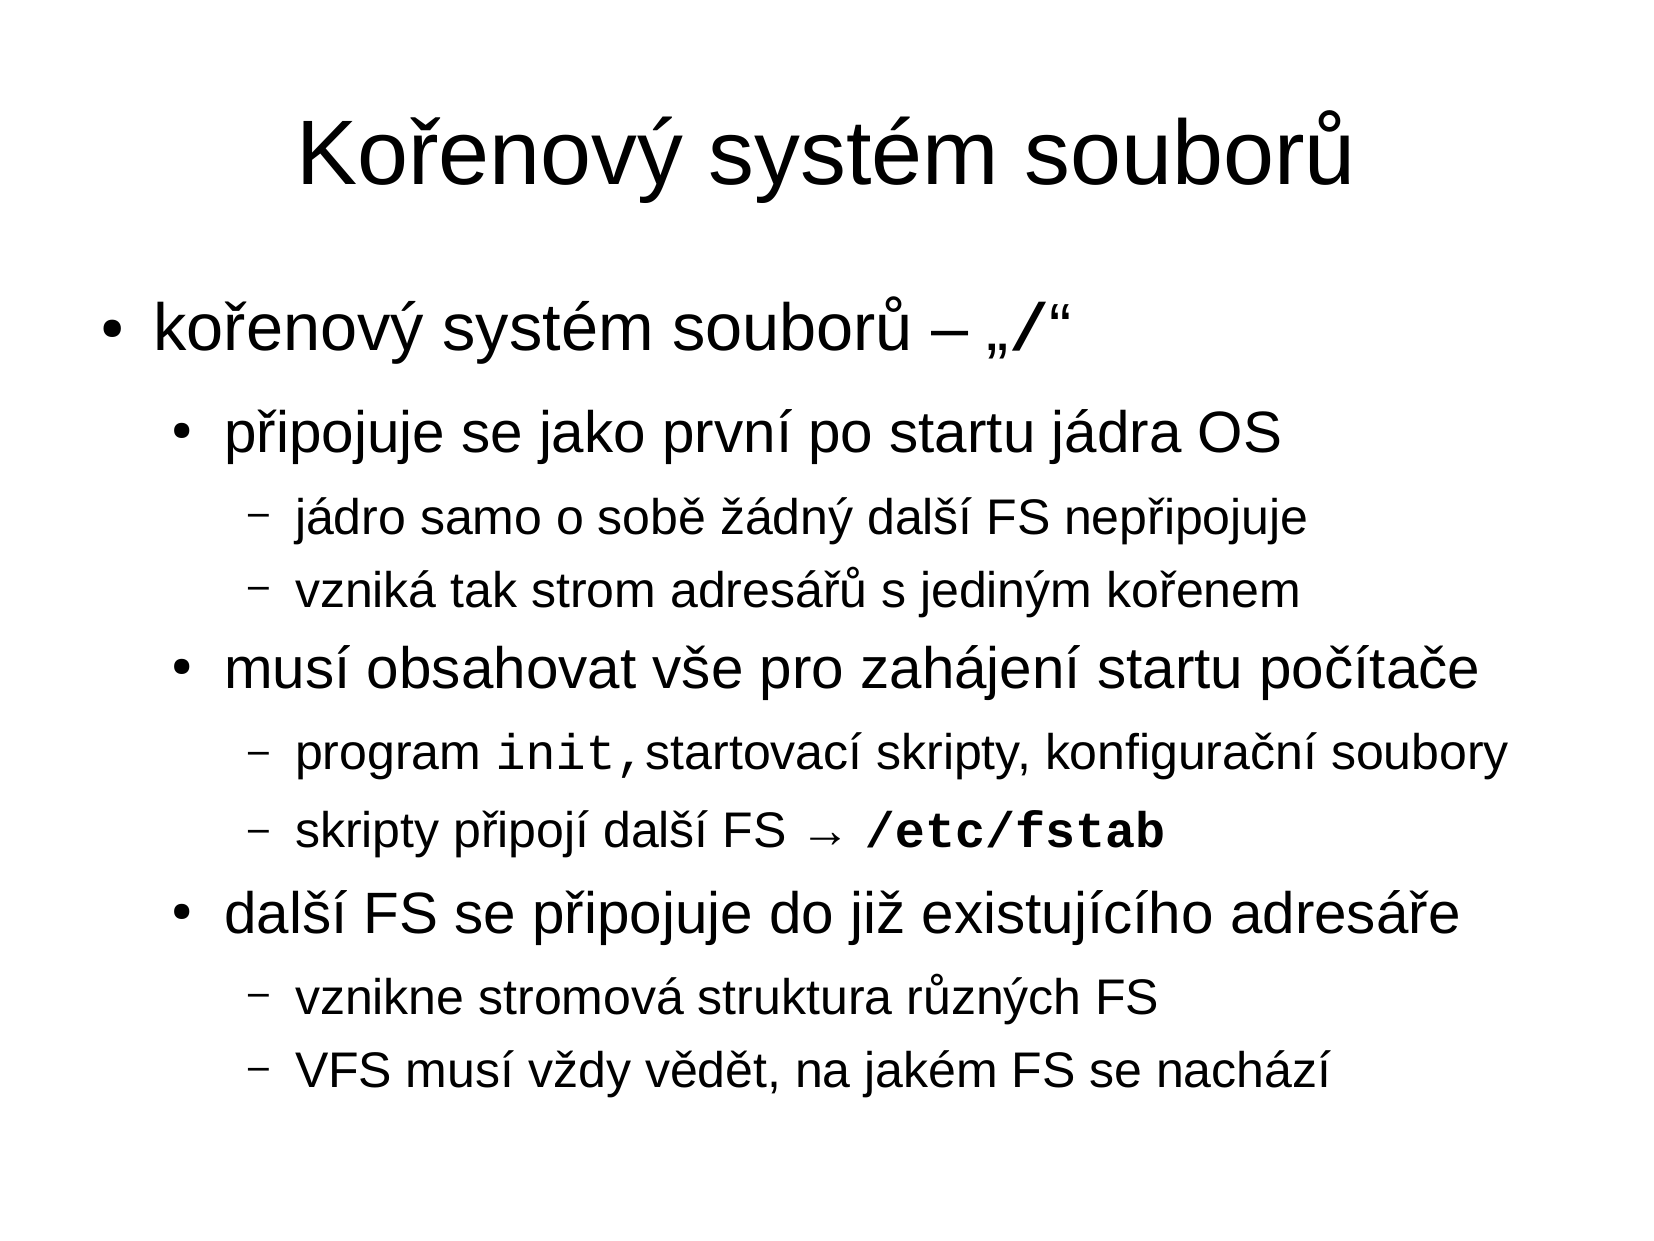

# Kořenový systém souborů
kořenový systém souborů – „/“
připojuje se jako první po startu jádra OS
jádro samo o sobě žádný další FS nepřipojuje
vzniká tak strom adresářů s jediným kořenem
musí obsahovat vše pro zahájení startu počítače
program init,startovací skripty, konfigurační soubory
skripty připojí další FS → /etc/fstab
další FS se připojuje do již existujícího adresáře
vznikne stromová struktura různých FS
VFS musí vždy vědět, na jakém FS se nachází